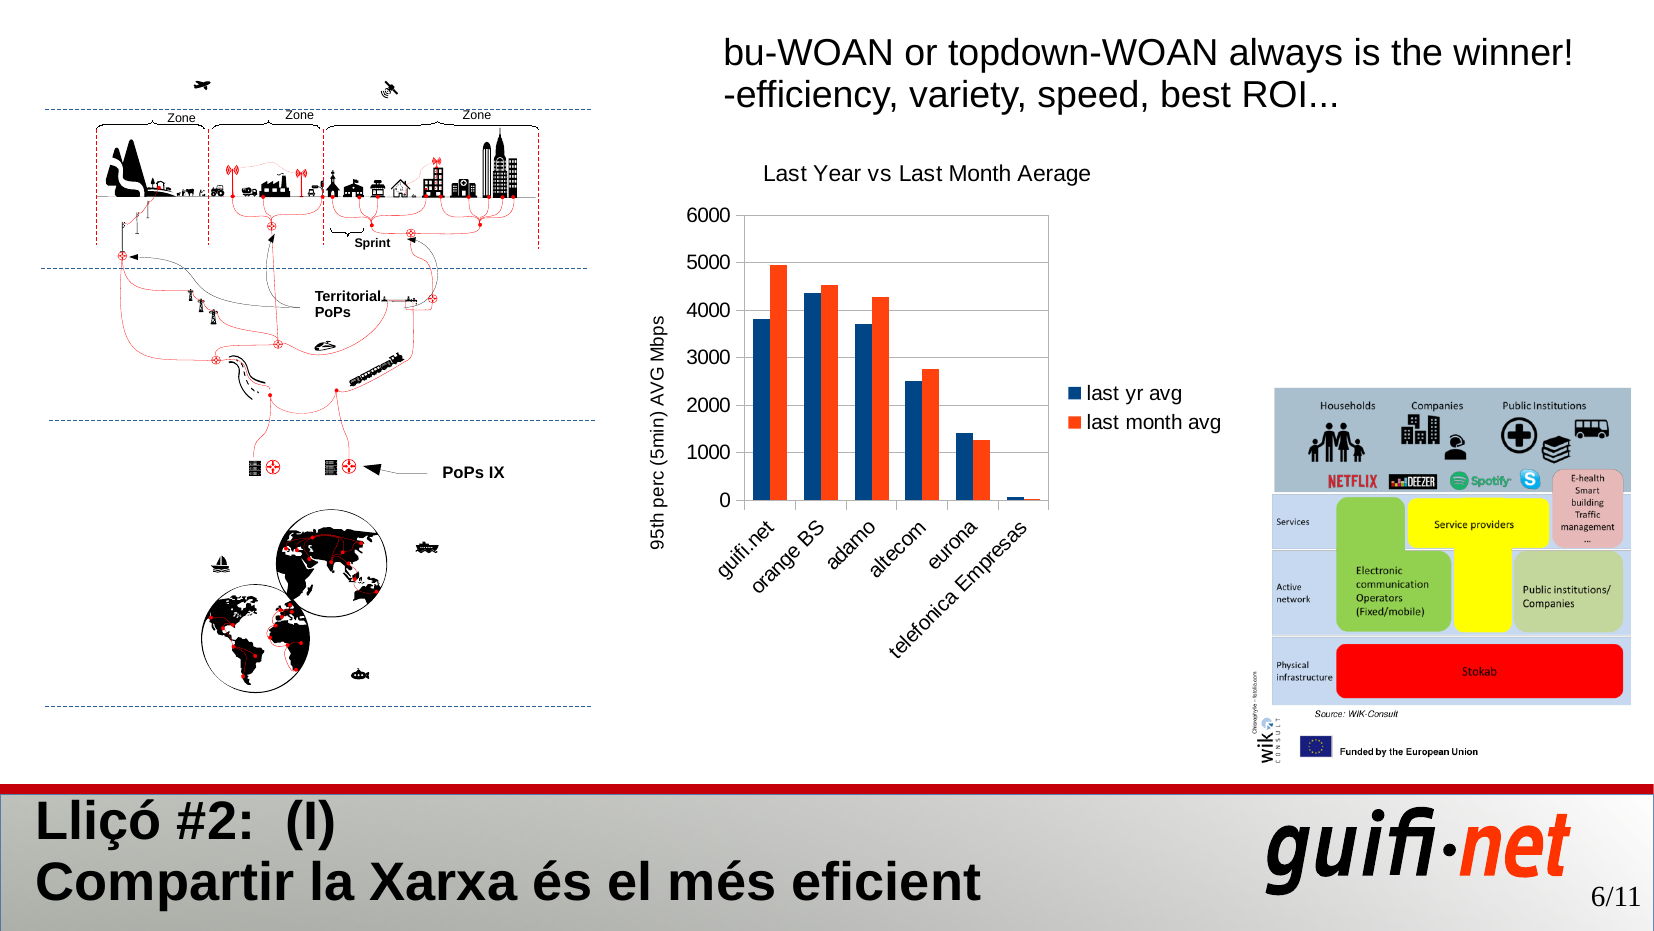

bu-WOAN or topdown-WOAN always is the winner!
-efficiency, variety, speed, best ROI...
Zone
Zone
Zone
### Chart: Last Year vs Last Month Aerage
| Category | last yr avg | last month avg |
|---|---|---|
| guifi.net | 3820.0 | 4950.0 |
| orange BS | 4360.0 | 4530.0 |
| adamo | 3710.0 | 4270.0 |
| altecom | 2500.0 | 2760.0 |
| eurona | 1420.0 | 1270.0 |
| telefonica Empresas | 64.0 | 32.0 |
Sprint
Territorial PoPs
PoPs IX
# Lliçó #2: (I) Compartir la Xarxa és el més eficient